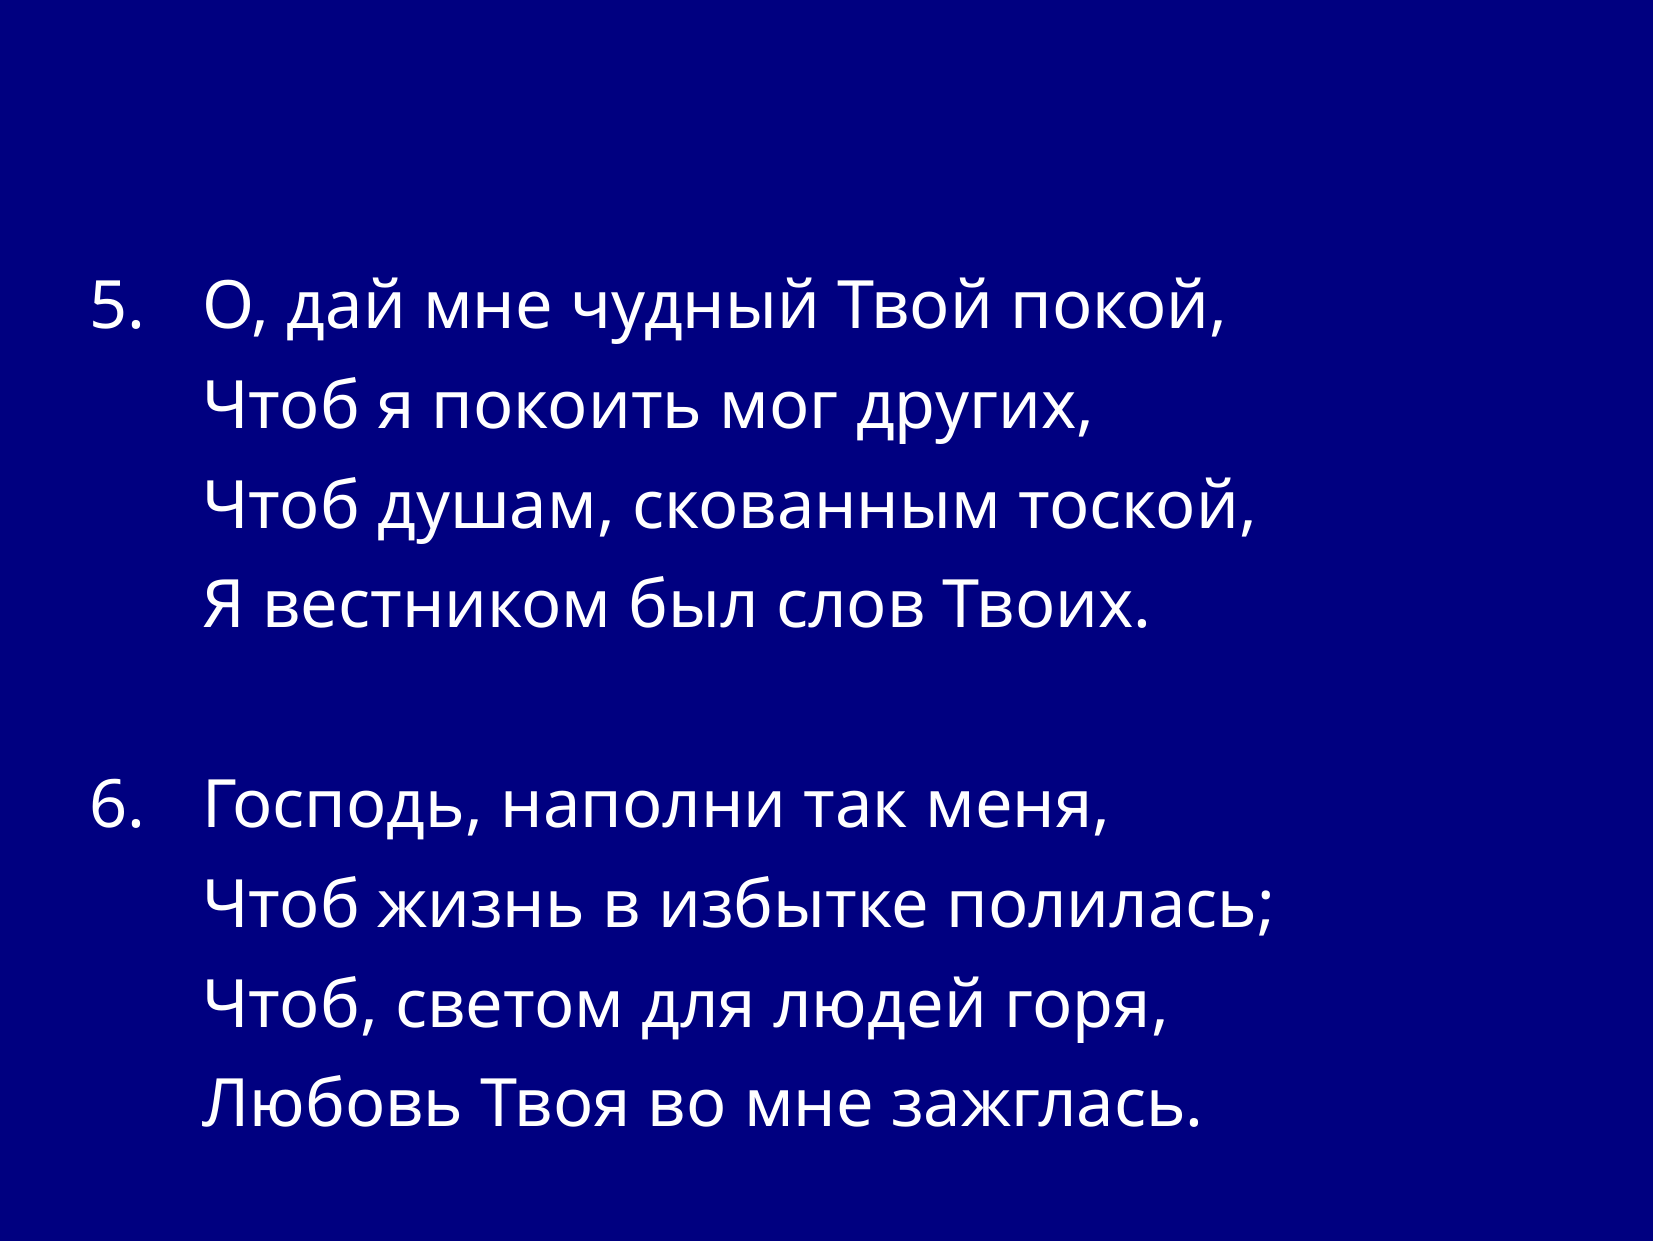

5.	О, дай мне чудный Твой покой,
	Чтоб я покоить мог других,
	Чтоб душам, скованным тоской,
	Я вестником был слов Твоих.
6.	Господь, наполни так меня,
	Чтоб жизнь в избытке полилась;
	Чтоб, светом для людей горя,
	Любовь Твоя во мне зажглась.